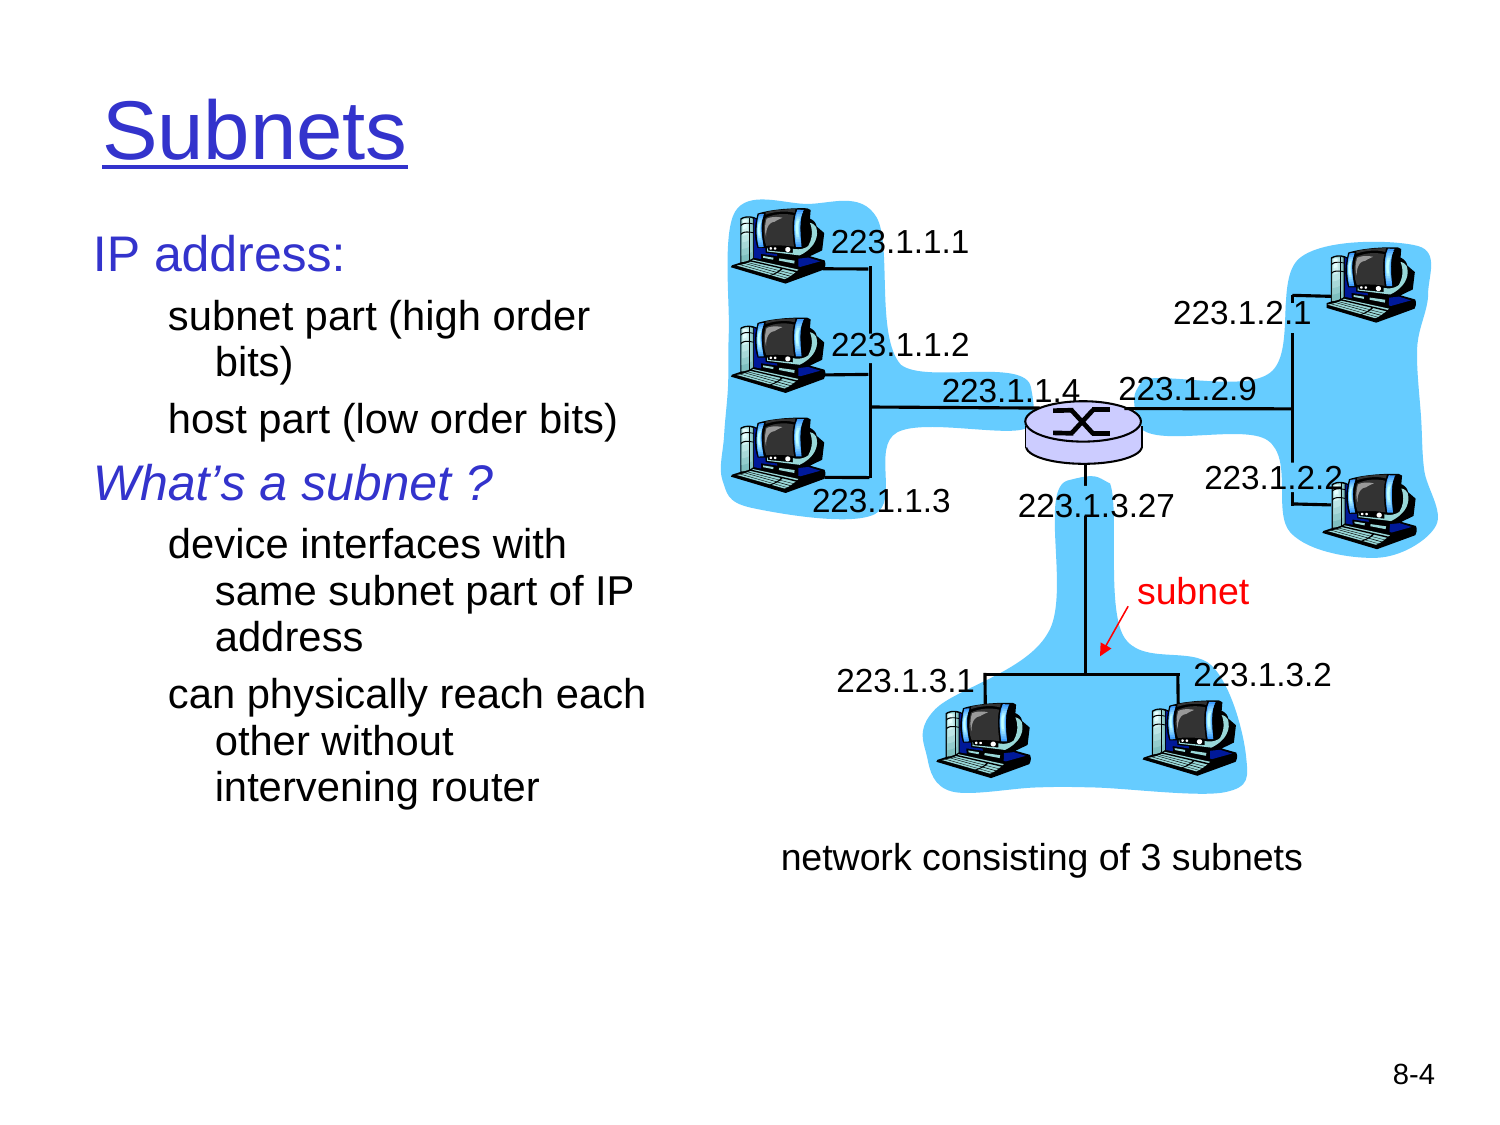

# Subnets
223.1.1.1
IP address:
subnet part (high order bits)
host part (low order bits)
What’s a subnet ?
device interfaces with same subnet part of IP address
can physically reach each other without intervening router
223.1.2.1
223.1.1.2
223.1.2.9
223.1.1.4
223.1.2.2
223.1.1.3
223.1.3.27
subnet
223.1.3.2
223.1.3.1
network consisting of 3 subnets
4